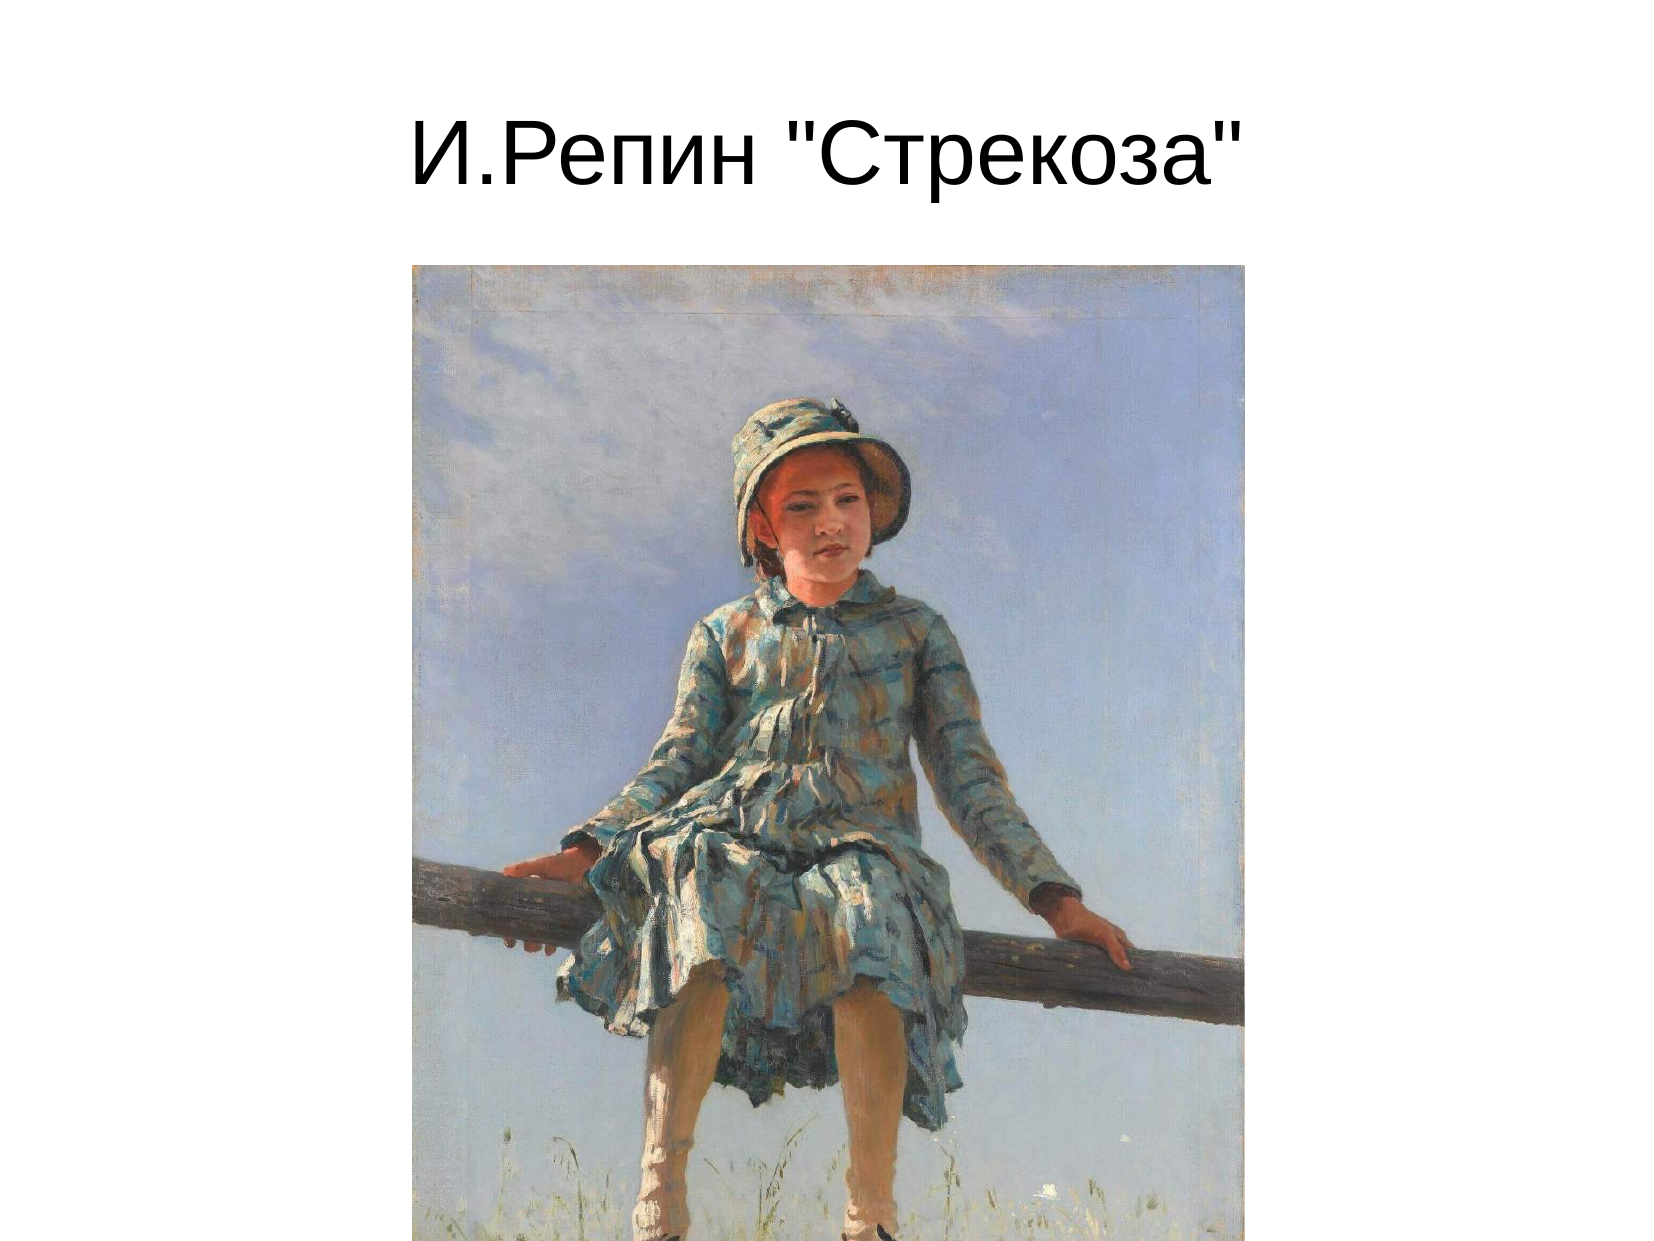

# И.Репин "Стрекоза"
| |
| --- |